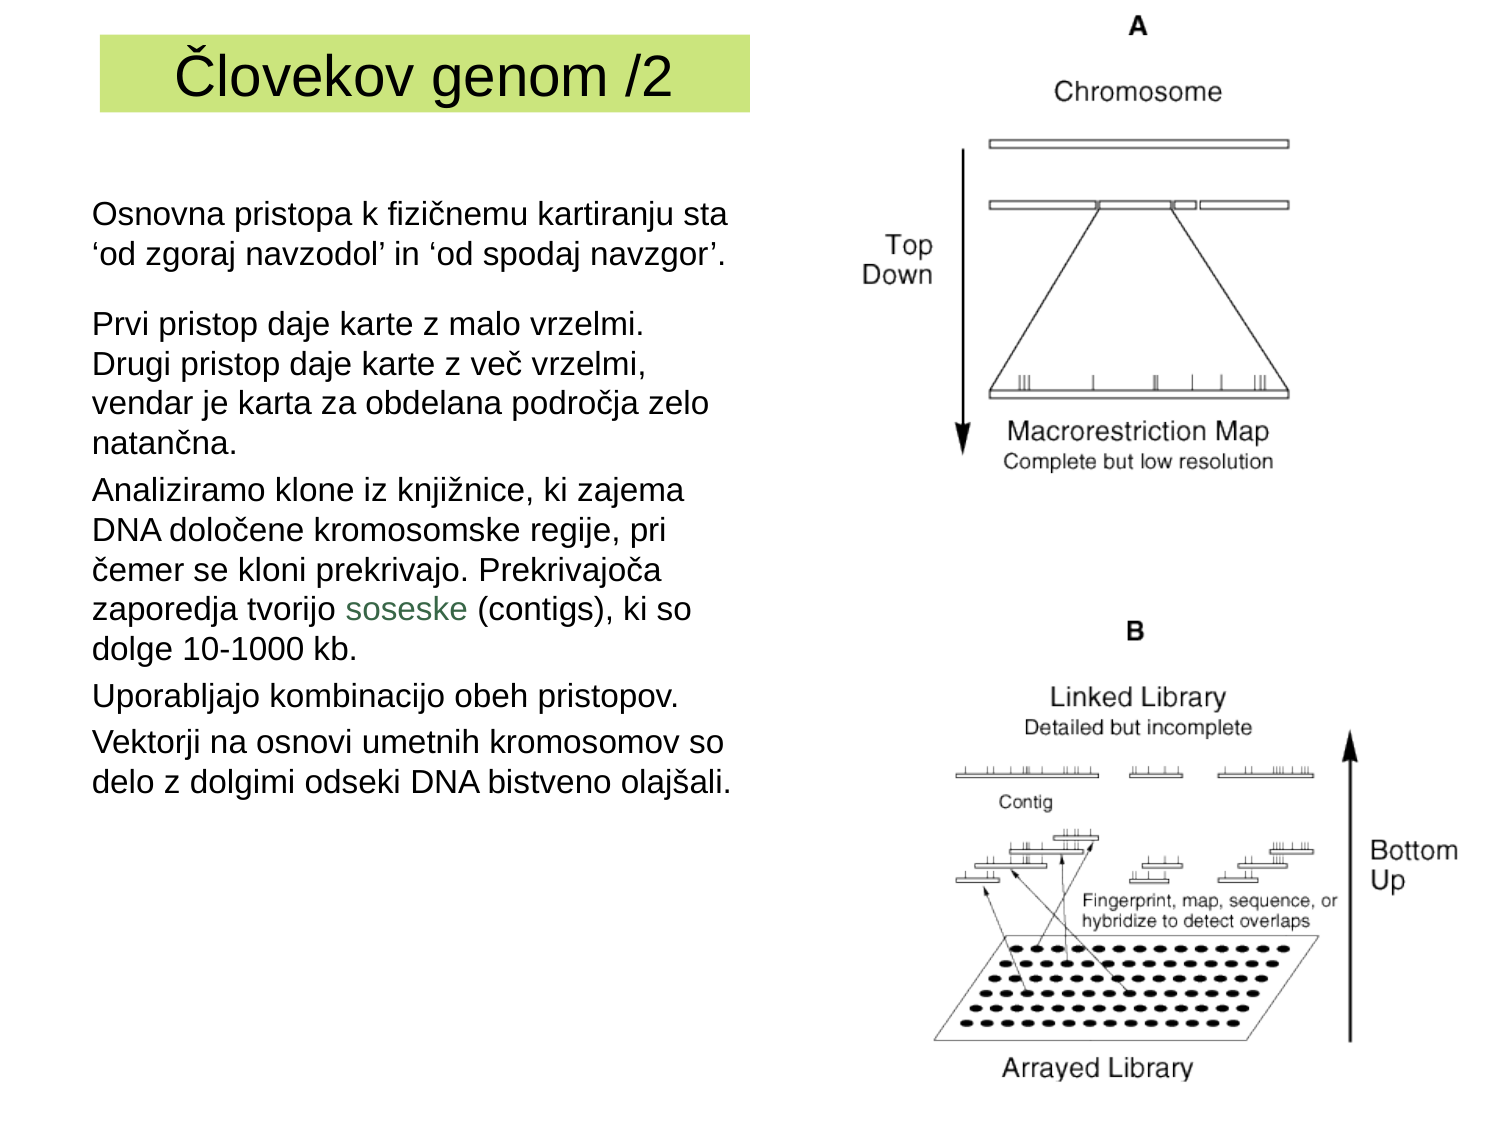

# Človekov genom /2
Osnovna pristopa k fizičnemu kartiranju sta ‘od zgoraj navzodol’ in ‘od spodaj navzgor’.
Prvi pristop daje karte z malo vrzelmi.
Drugi pristop daje karte z več vrzelmi, vendar je karta za obdelana področja zelo natančna.
Analiziramo klone iz knjižnice, ki zajema DNA določene kromosomske regije, pri čemer se kloni prekrivajo. Prekrivajoča zaporedja tvorijo soseske (contigs), ki so dolge 10-1000 kb.
Uporabljajo kombinacijo obeh pristopov.
Vektorji na osnovi umetnih kromosomov so delo z dolgimi odseki DNA bistveno olajšali.